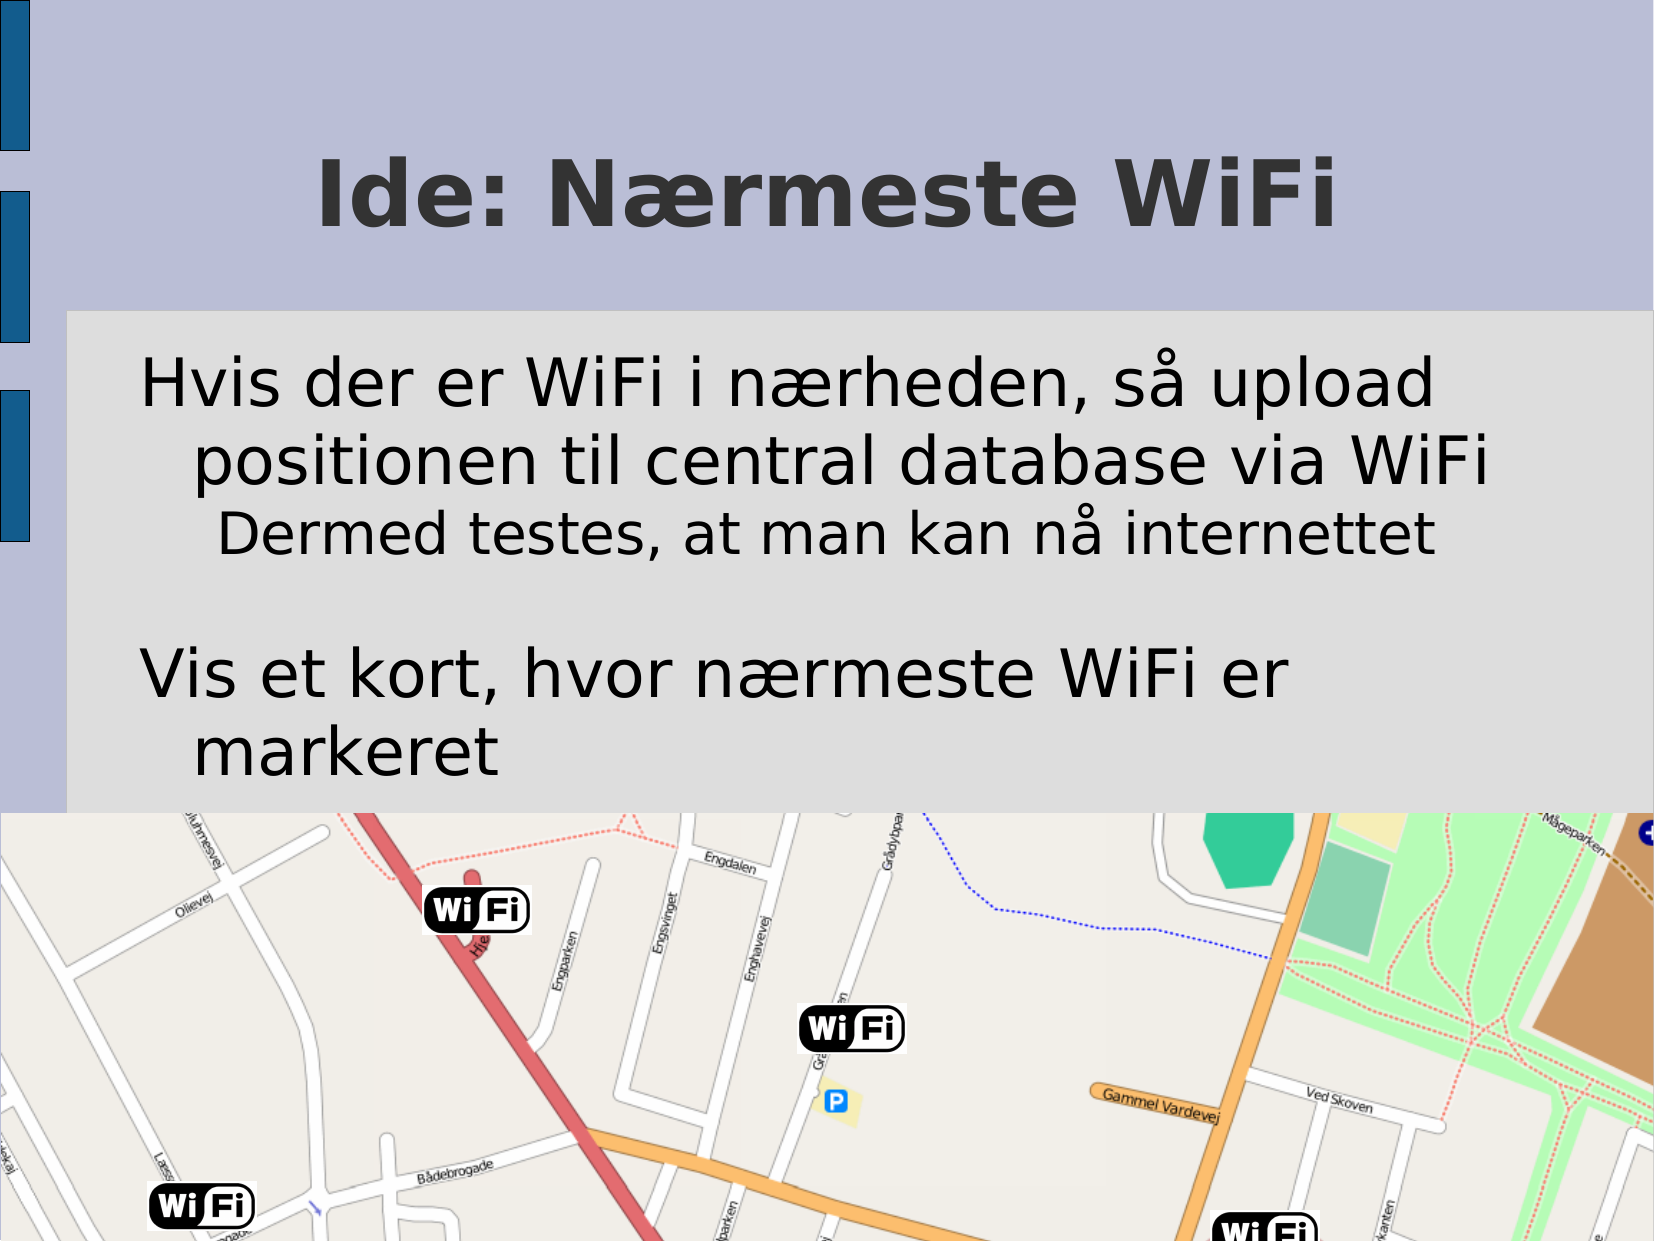

# Ide: Nærmeste WiFi
Hvis der er WiFi i nærheden, så upload positionen til central database via WiFi
Dermed testes, at man kan nå internettet
Vis et kort, hvor nærmeste WiFi er markeret